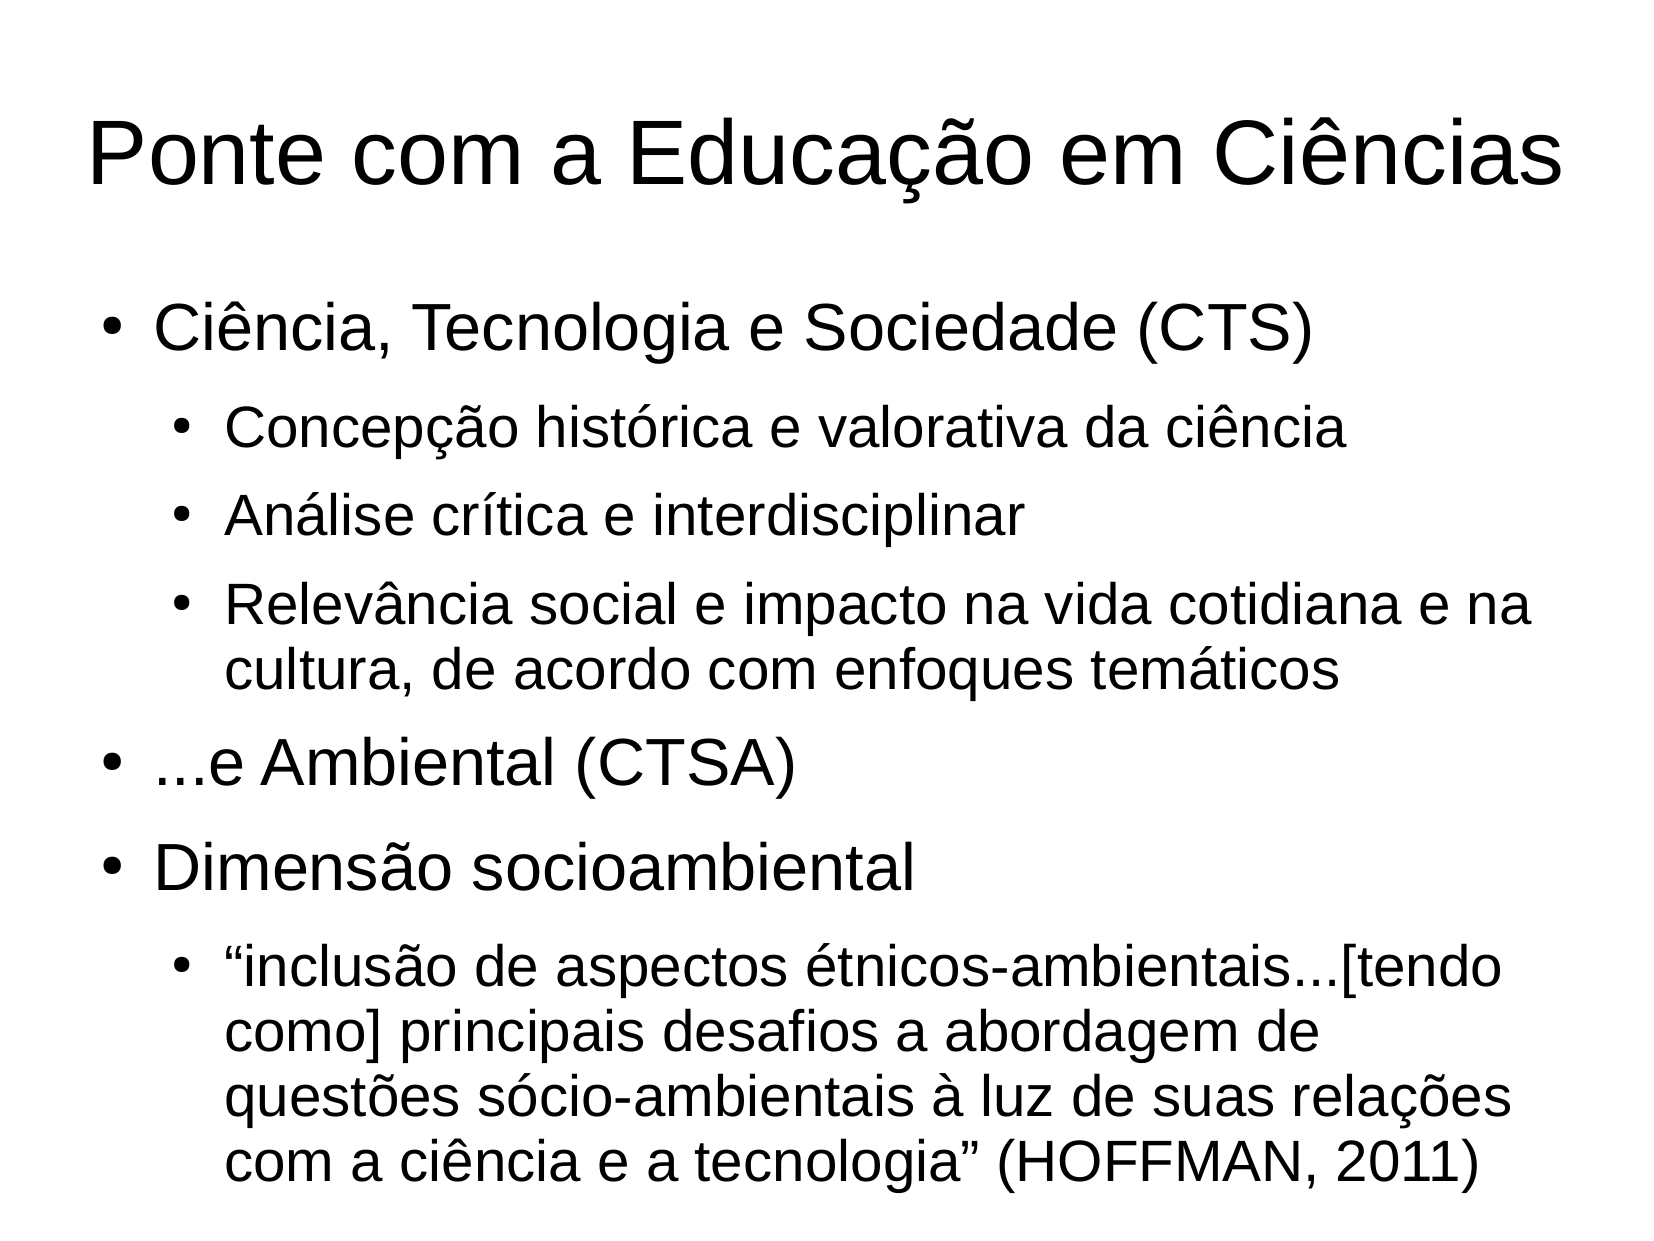

# Ponte com a Educação em Ciências
Ciência, Tecnologia e Sociedade (CTS)
Concepção histórica e valorativa da ciência
Análise crítica e interdisciplinar
Relevância social e impacto na vida cotidiana e na cultura, de acordo com enfoques temáticos
...e Ambiental (CTSA)
Dimensão socioambiental
“inclusão de aspectos étnicos-ambientais...[tendo como] principais desafios a abordagem de questões sócio-ambientais à luz de suas relações com a ciência e a tecnologia” (HOFFMAN, 2011)